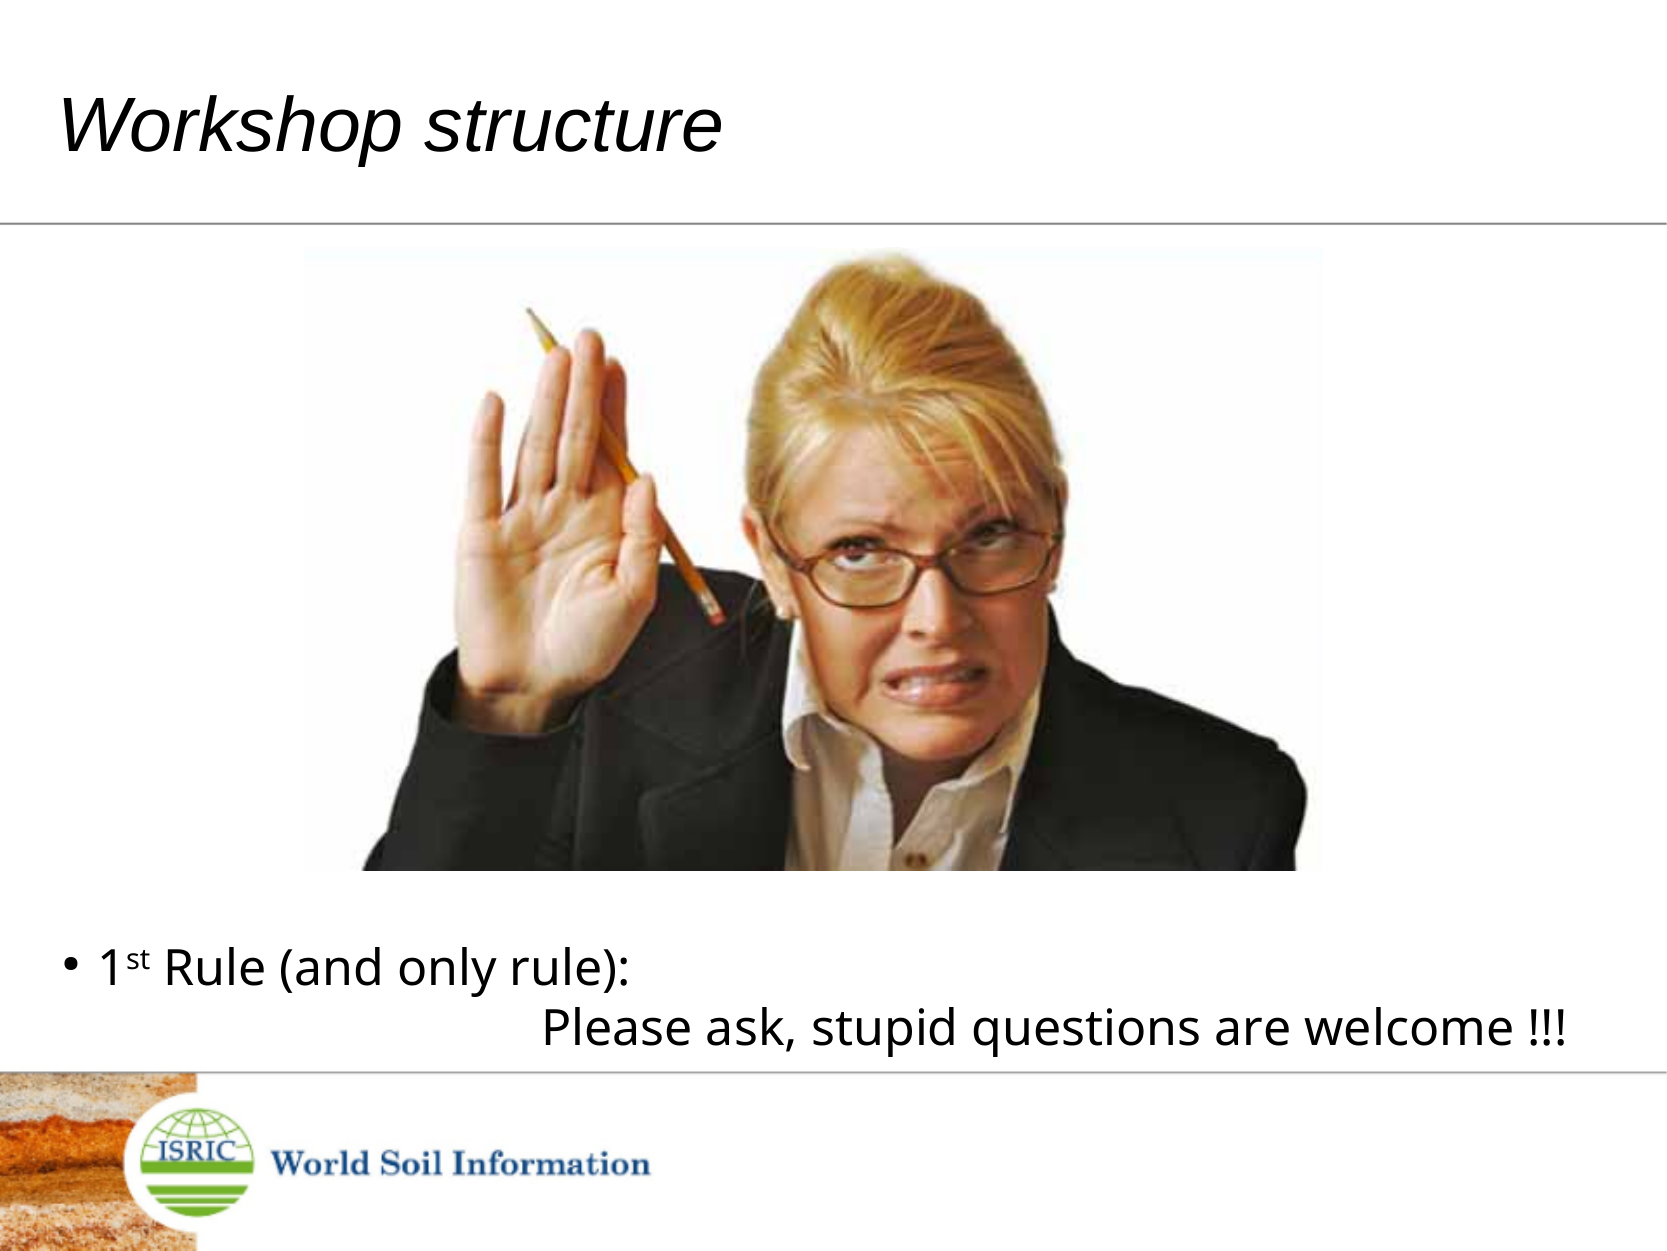

# Workshop structure
1st Rule (and only rule):
Please ask, stupid questions are welcome !!!